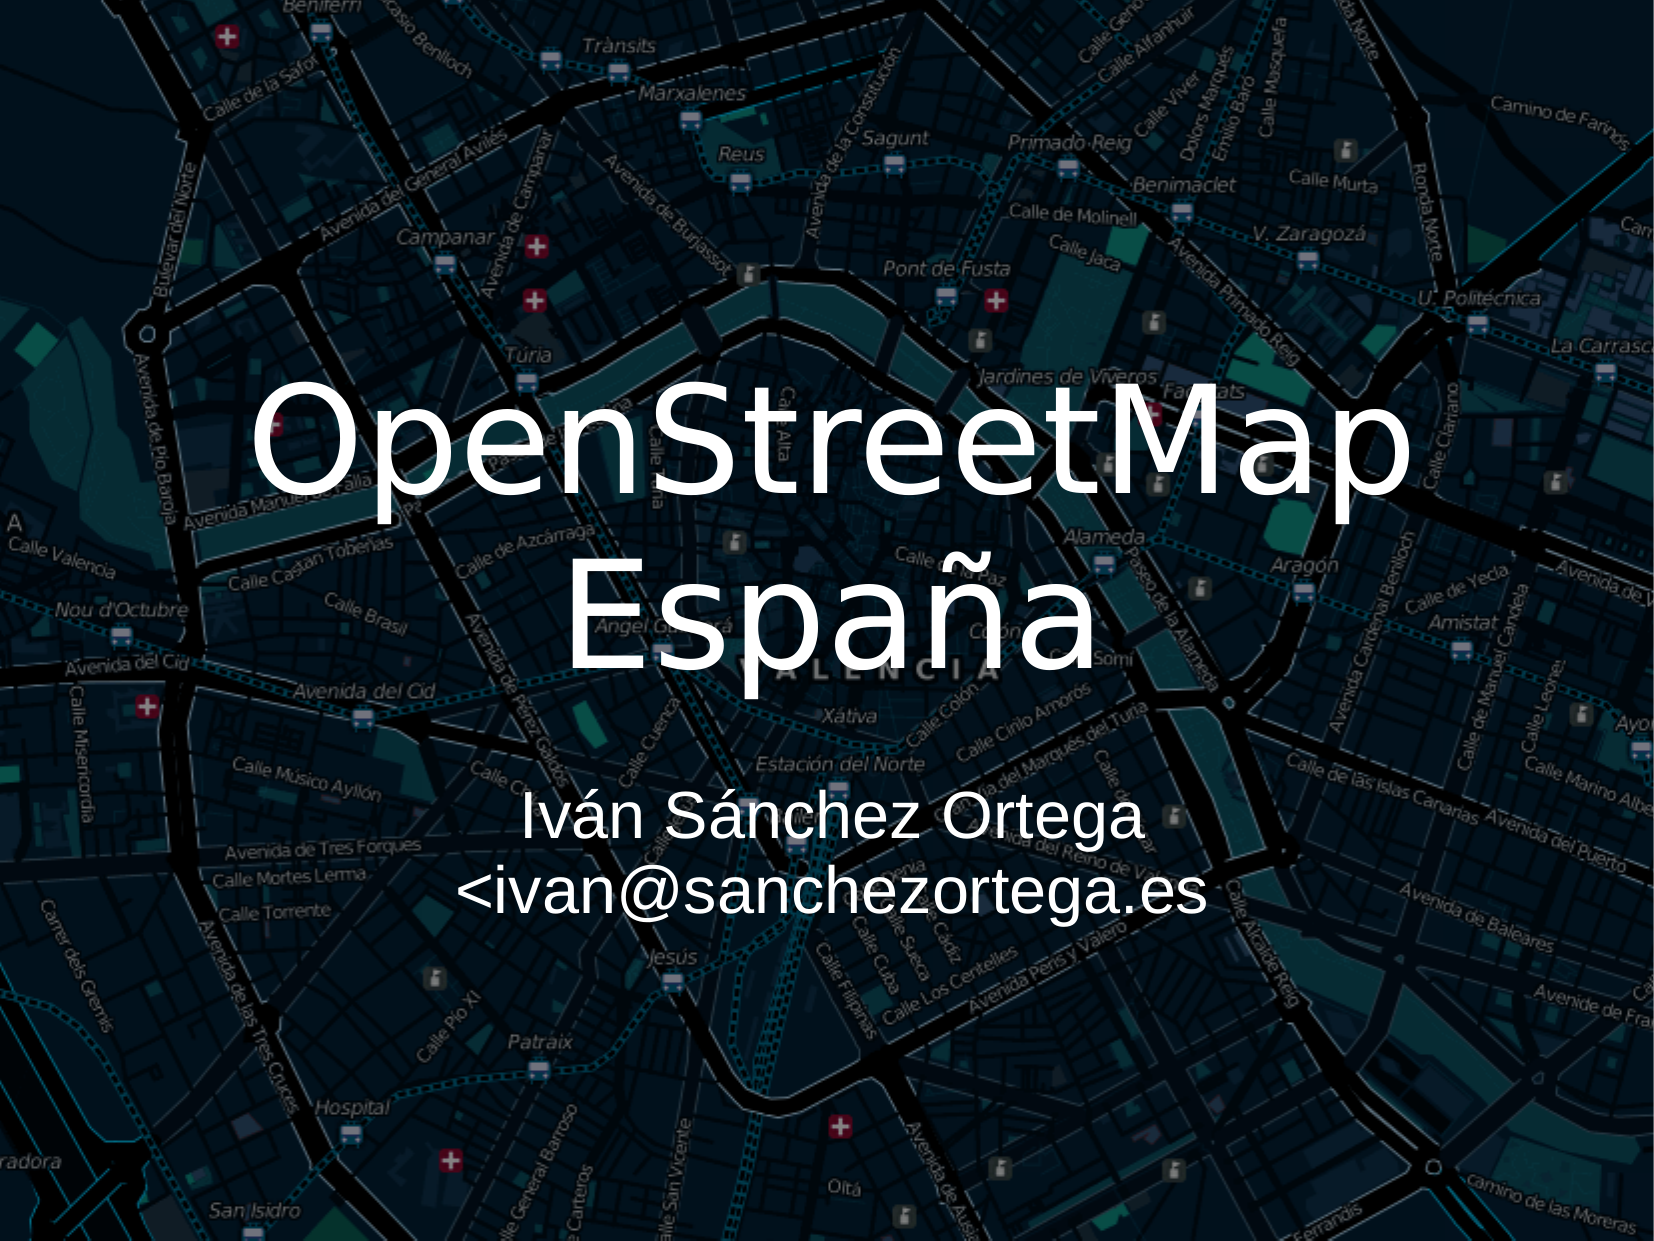

# OpenStreetMap España
Iván Sánchez Ortega
<ivan@sanchezortega.es